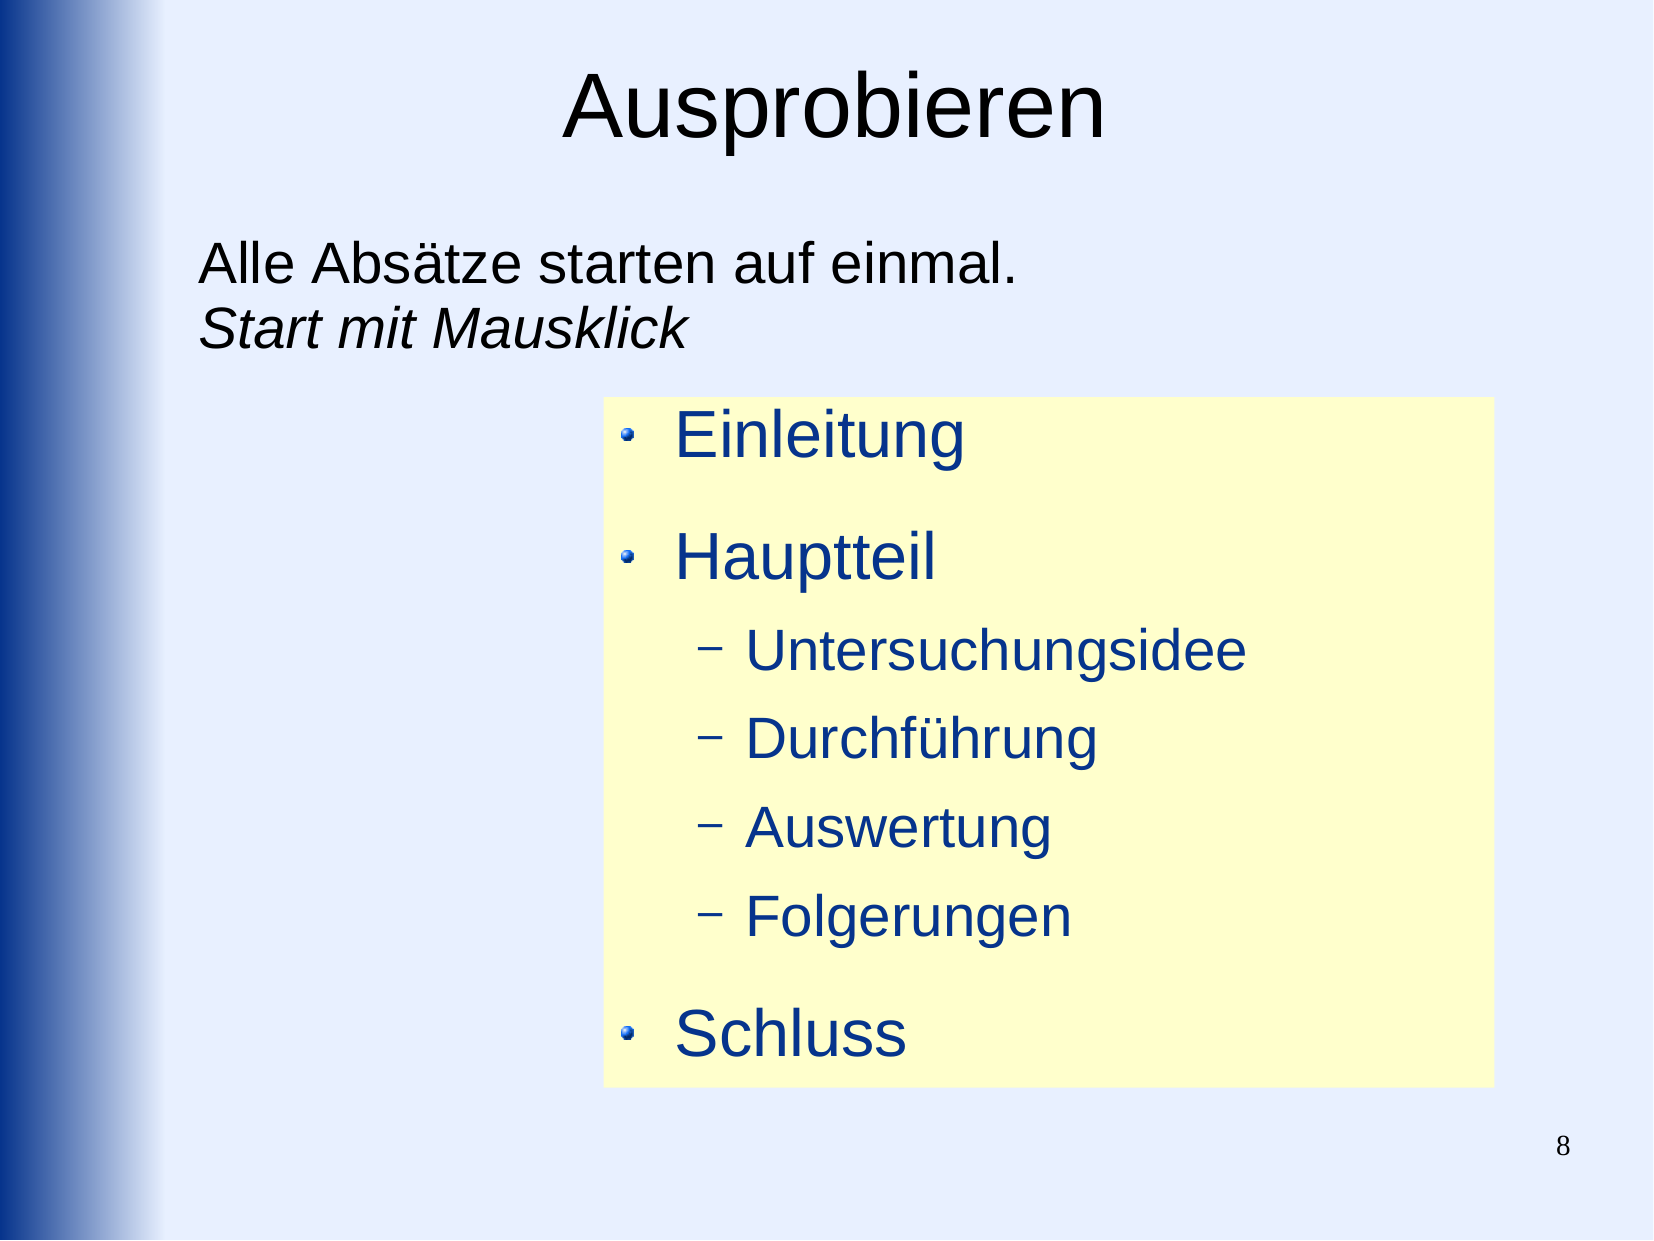

# Ausprobieren
Alle Absätze starten auf einmal.
Start mit Mausklick
Einleitung
Hauptteil
Untersuchungsidee
Durchführung
Auswertung
Folgerungen
Schluss
8